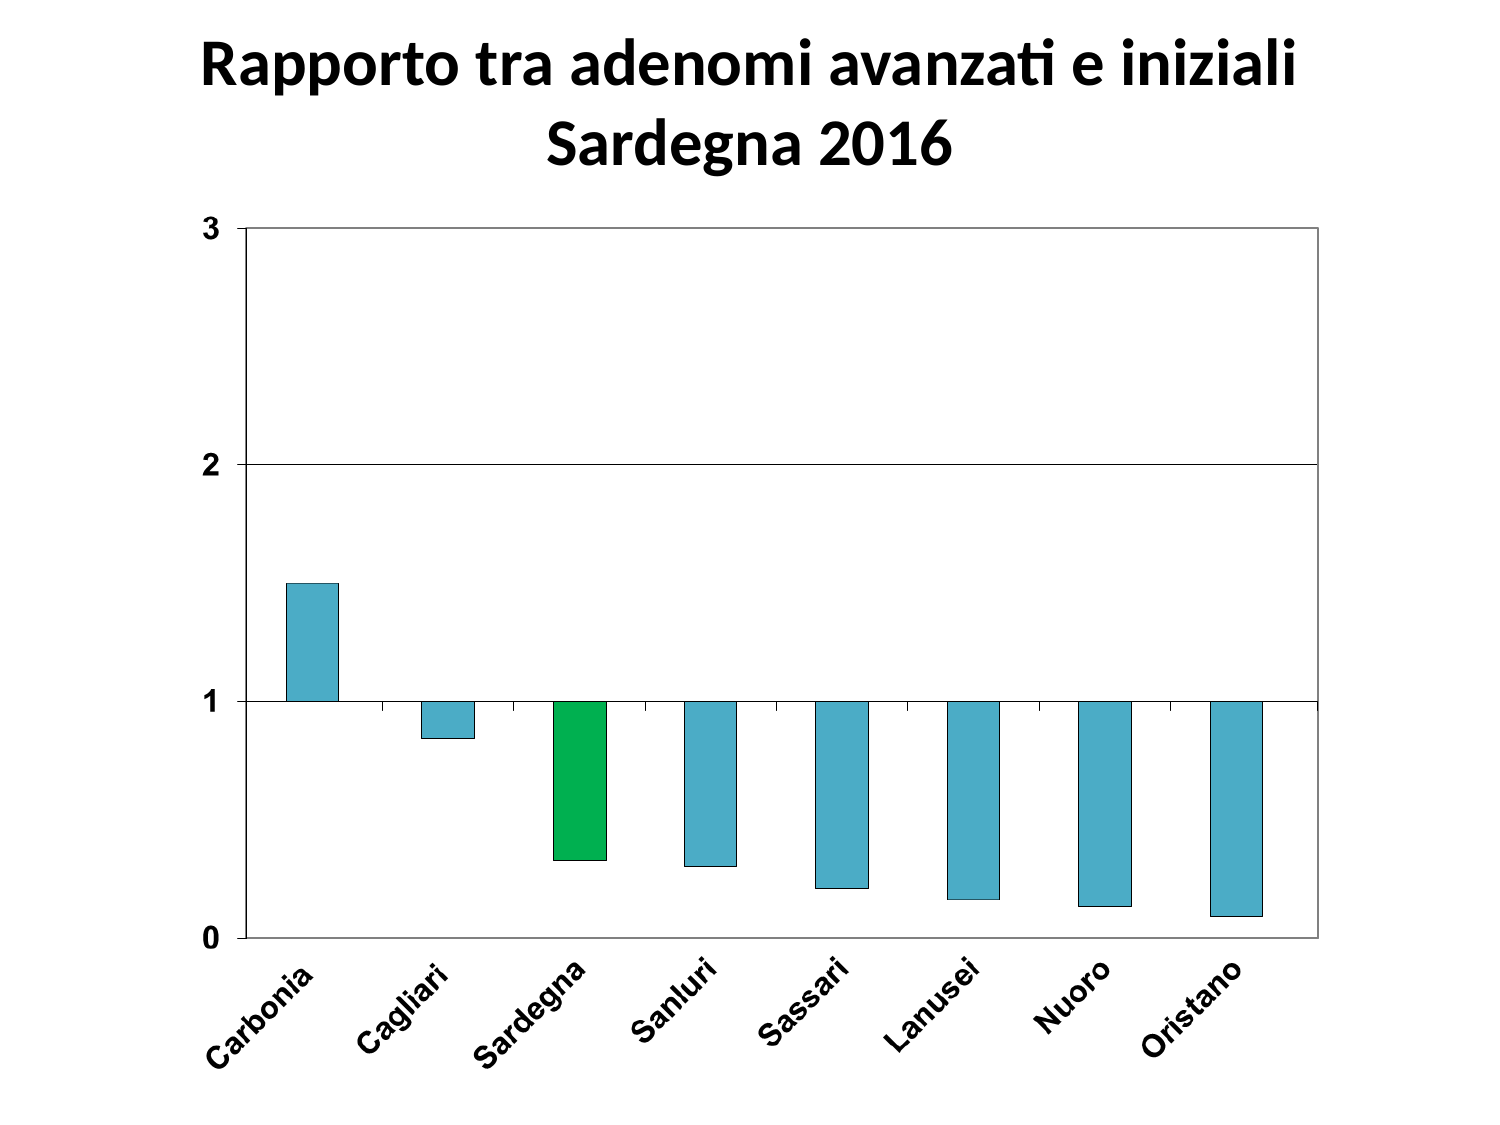

Rapporto tra adenomi avanzati e iniziali
Sardegna 2016